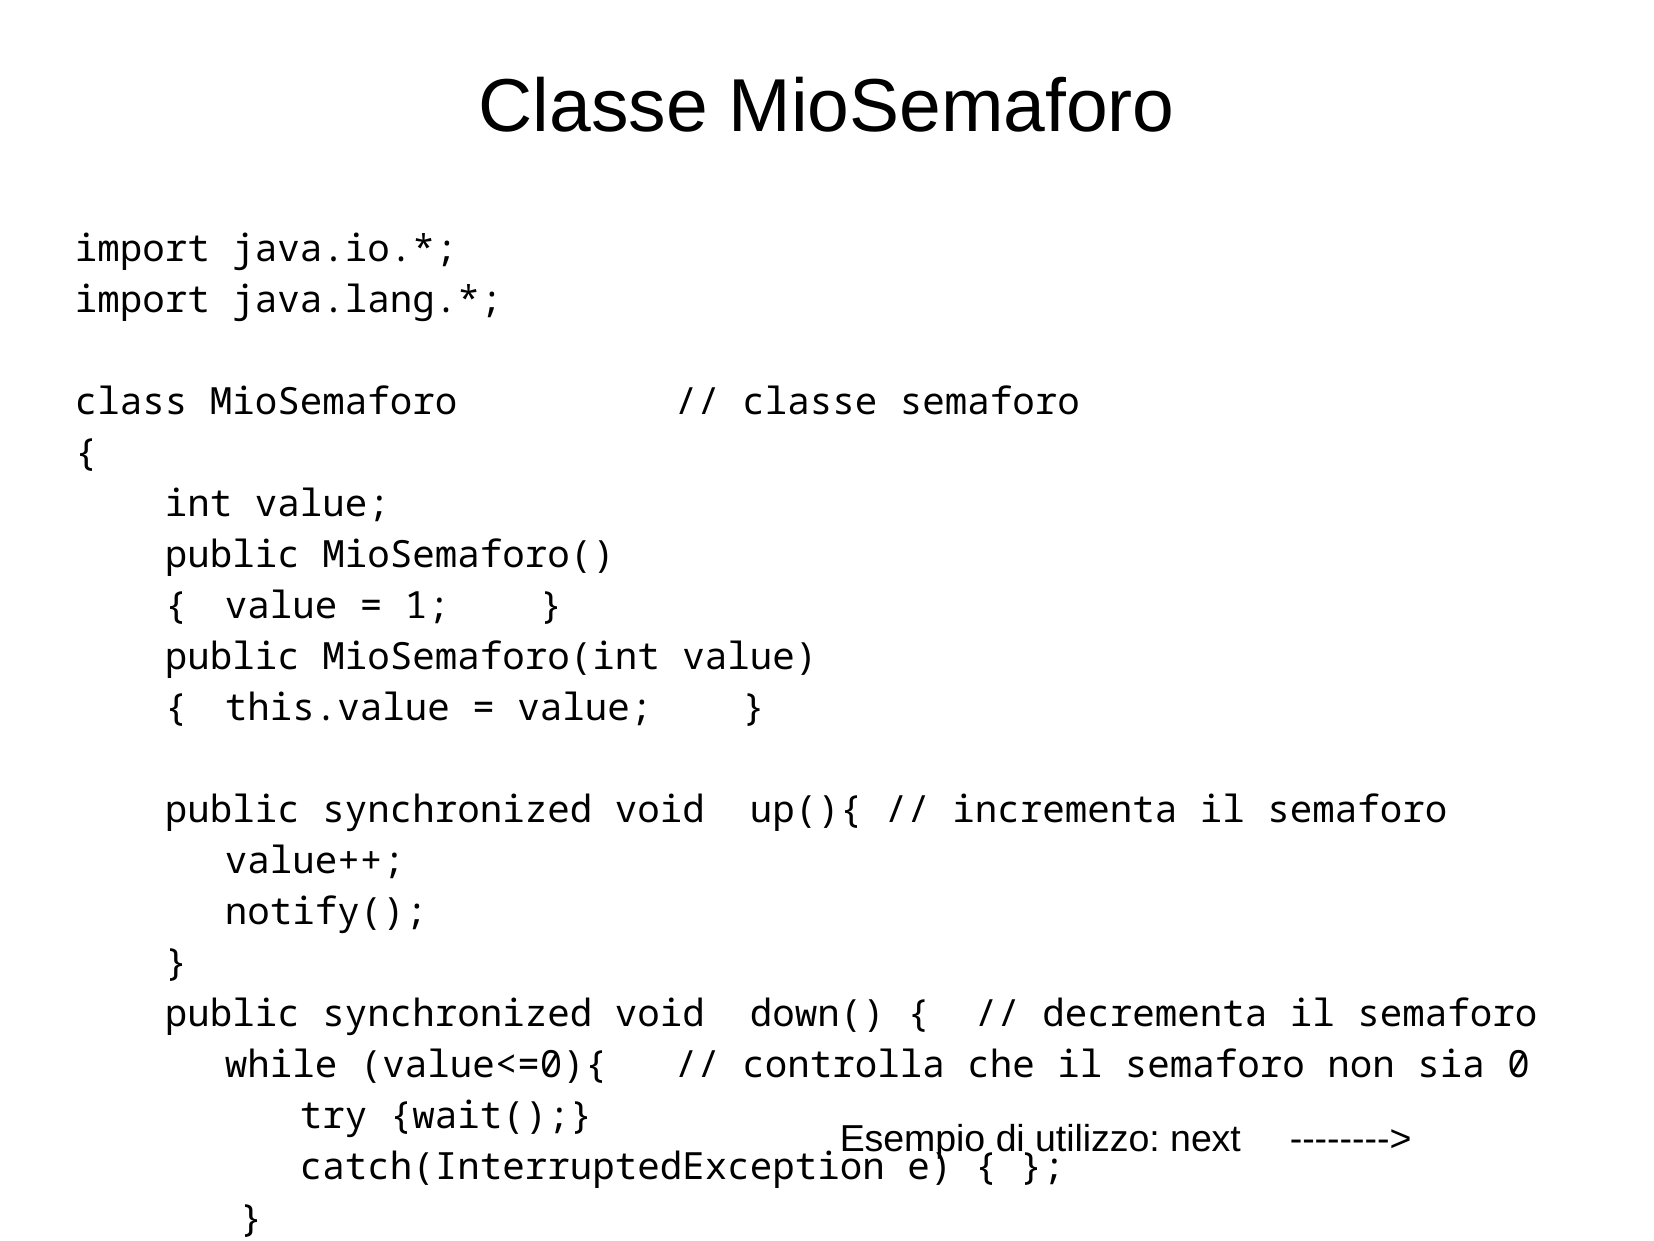

# Classe MioSemaforo
import java.io.*;
import java.lang.*;
class MioSemaforo 			// classe semaforo
{
 int value;
 public MioSemaforo()
 {	value = 1; }
 public MioSemaforo(int value)
 {	this.value = value; }
 public synchronized void up(){ // incrementa il semaforo
		value++;
		notify();
 }
 public synchronized void down() { // decrementa il semaforo
		while (value<=0){ 	// controlla che il semaforo non sia 0
			try {wait();}
			catch(InterruptedException e) { };
	 }
		value--;
 }
}
Esempio di utilizzo: next 	-------->